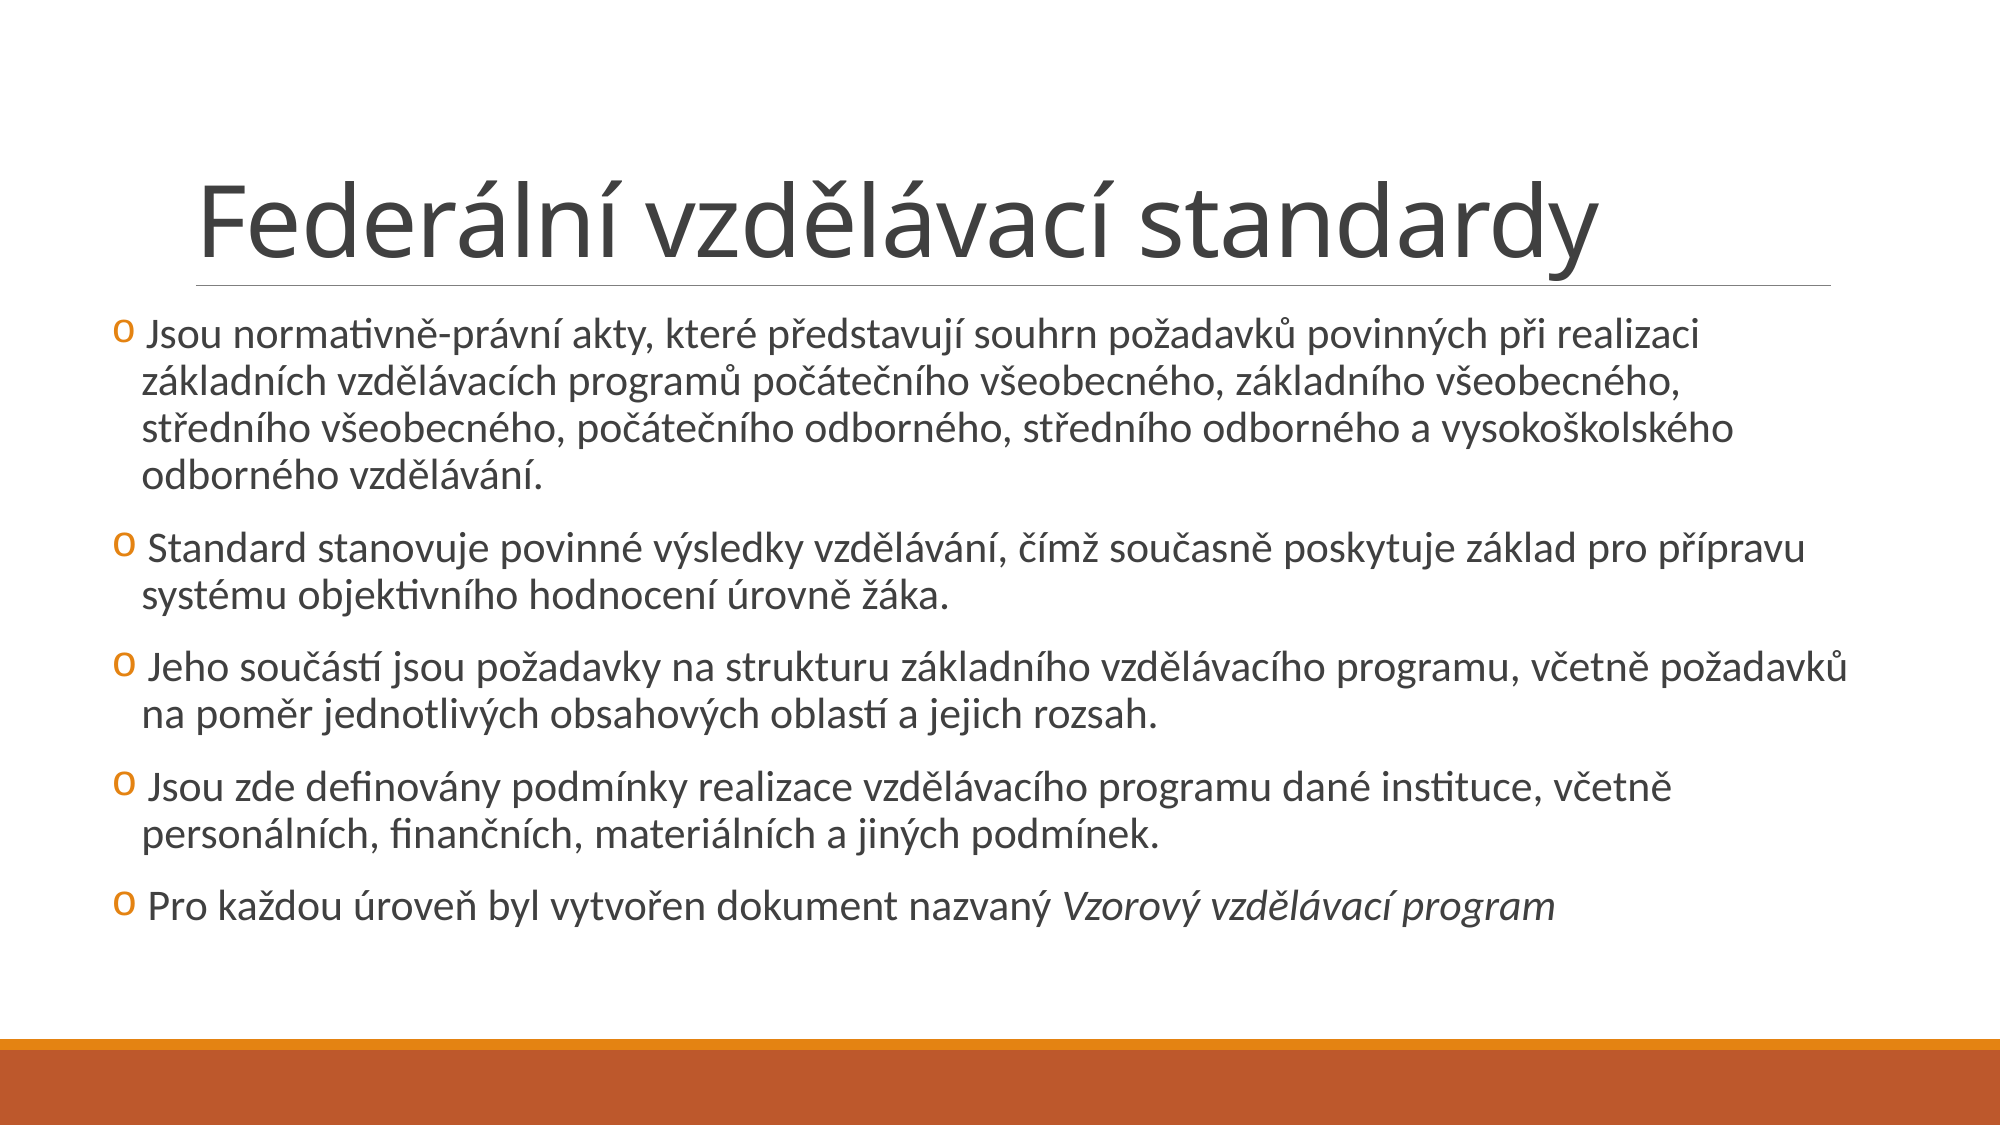

# Federální vzdělávací standardy
 Jsou normativně-právní akty, které představují souhrn požadavků povinných při realizaci základních vzdělávacích programů počátečního všeobecného, základního všeobecného, středního všeobecného, počátečního odborného, středního odborného a vysokoškolského odborného vzdělávání.
 Standard stanovuje povinné výsledky vzdělávání, čímž současně poskytuje základ pro přípravu systému objektivního hodnocení úrovně žáka.
 Jeho součástí jsou požadavky na strukturu základního vzdělávacího programu, včetně požadavků na poměr jednotlivých obsahových oblastí a jejich rozsah.
 Jsou zde definovány podmínky realizace vzdělávacího programu dané instituce, včetně personálních, finančních, materiálních a jiných podmínek.
 Pro každou úroveň byl vytvořen dokument nazvaný Vzorový vzdělávací program